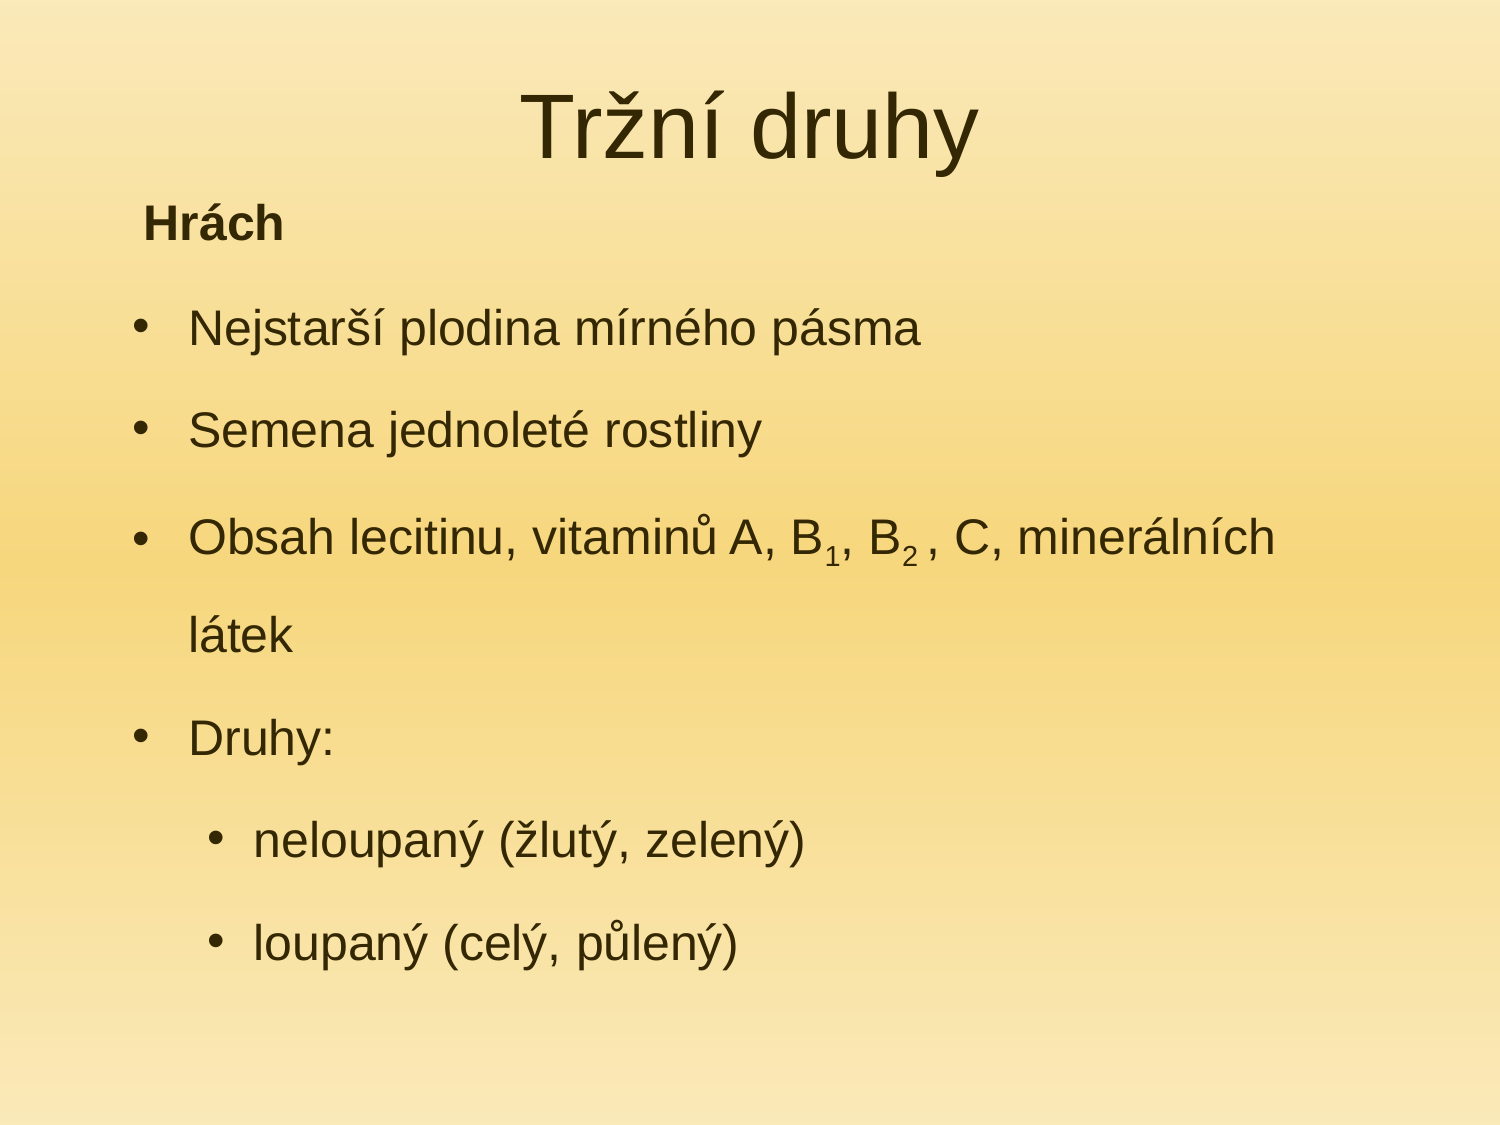

# Tržní druhy
Hrách
Nejstarší plodina mírného pásma
Semena jednoleté rostliny
Obsah lecitinu, vitaminů A, B1, B2 , C, minerálních látek
Druhy:
neloupaný (žlutý, zelený)
loupaný (celý, půlený)